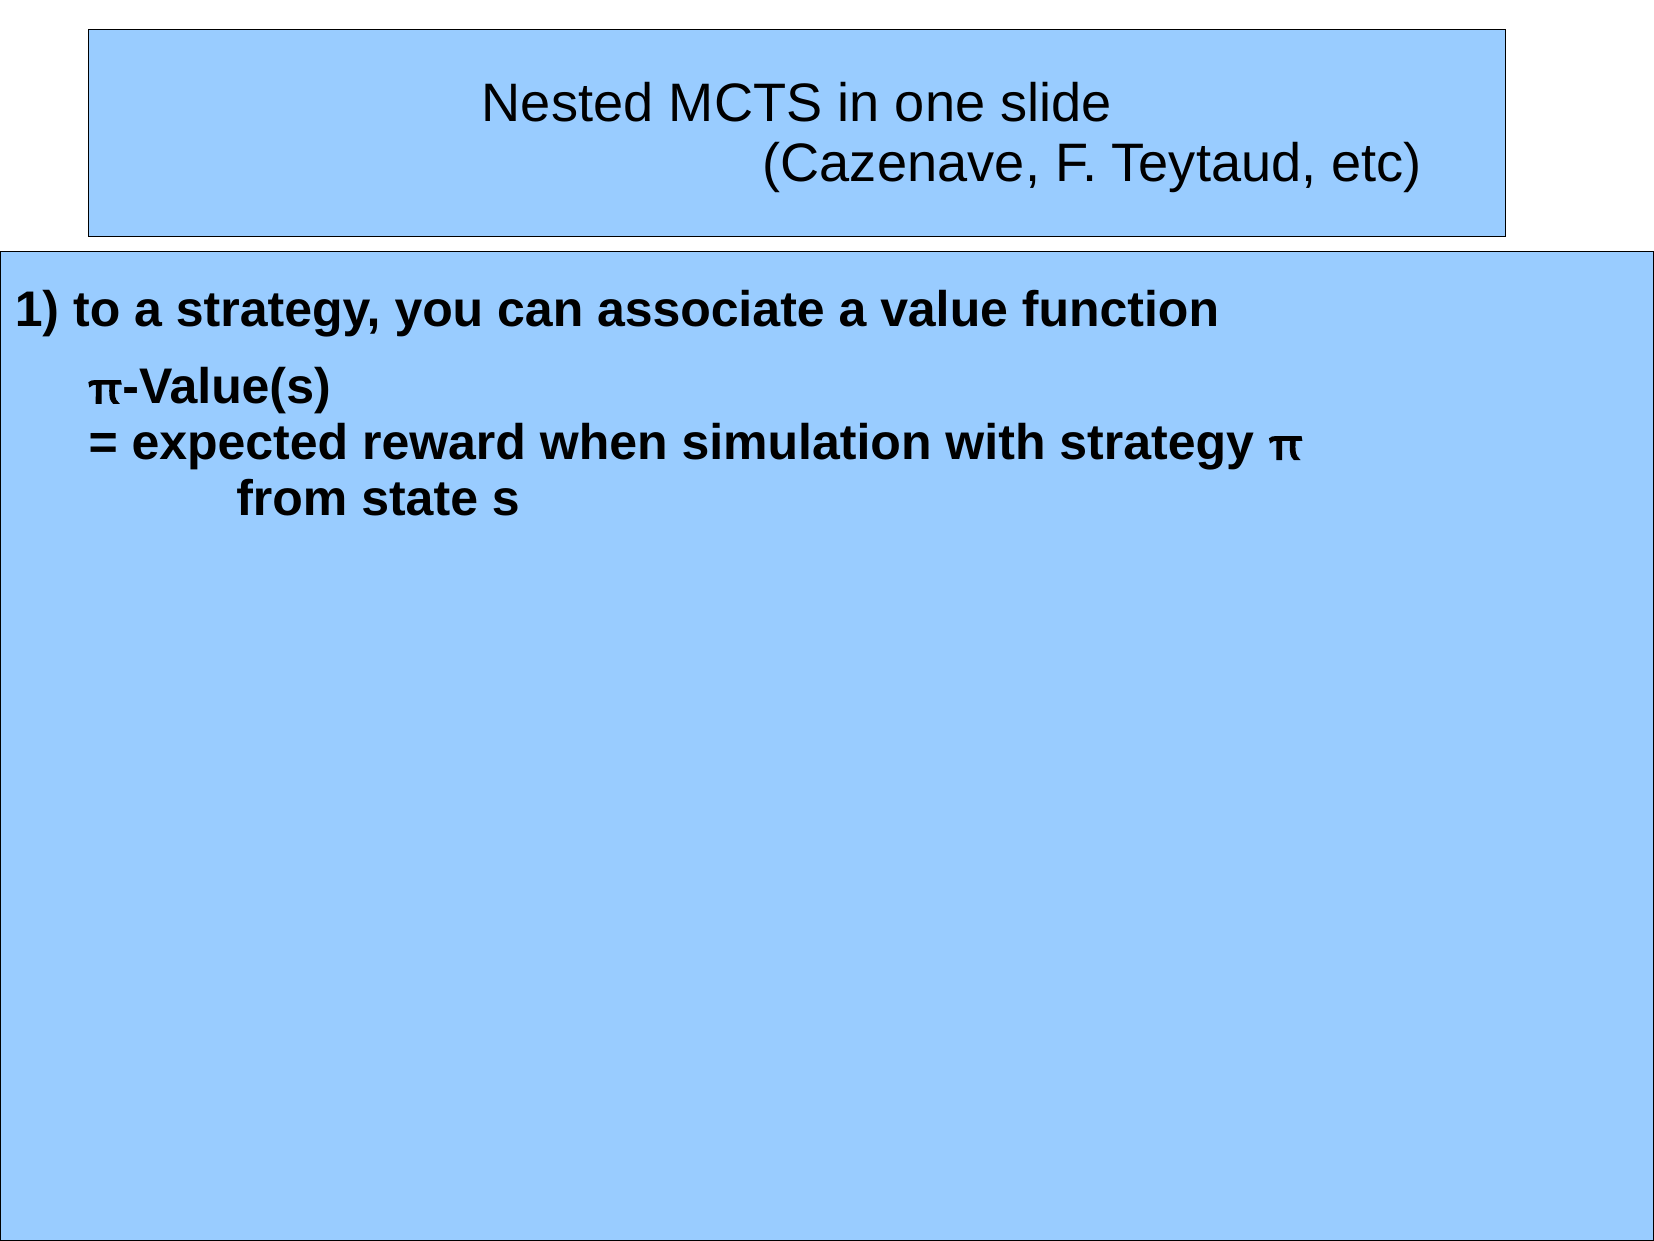

Nested MCTS in one slide
								(Cazenave, F. Teytaud, etc)
1) to a strategy, you can associate a value function
	-Value(s)
	= expected reward when simulation with strategy 
			from state s